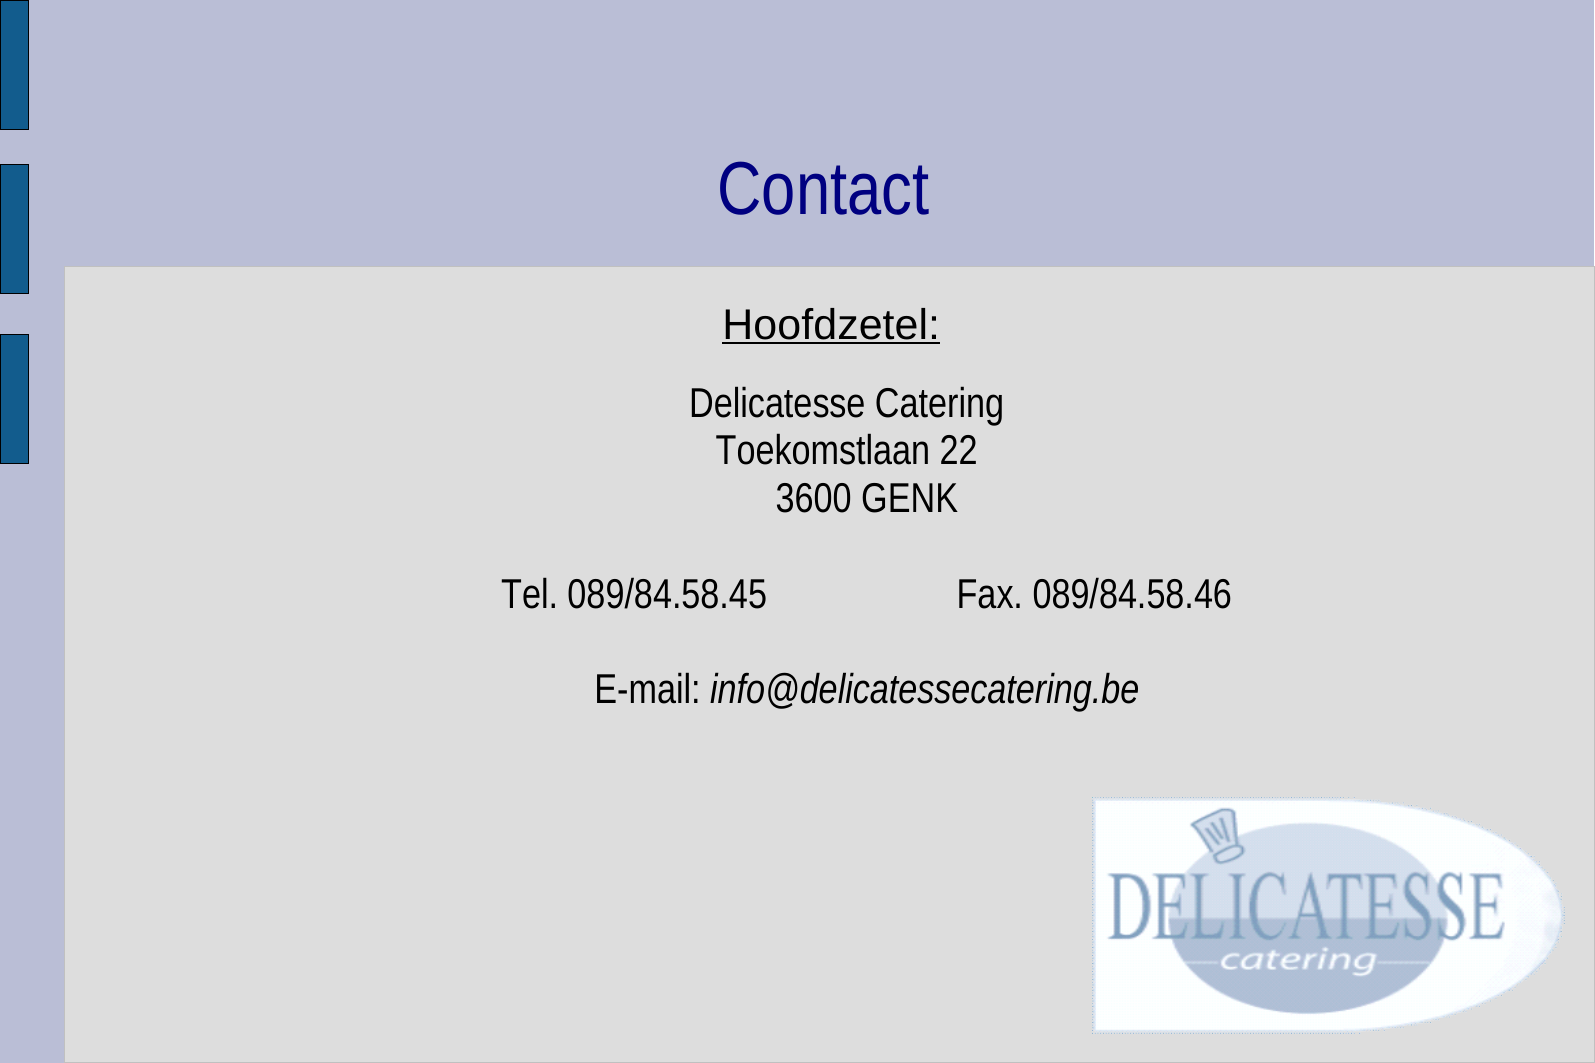

# Contact
Hoofdzetel:
Delicatesse Catering
Toekomstlaan 22
3600 GENK
Tel. 089/84.58.45 Fax. 089/84.58.46
E-mail: info@delicatessecatering.be